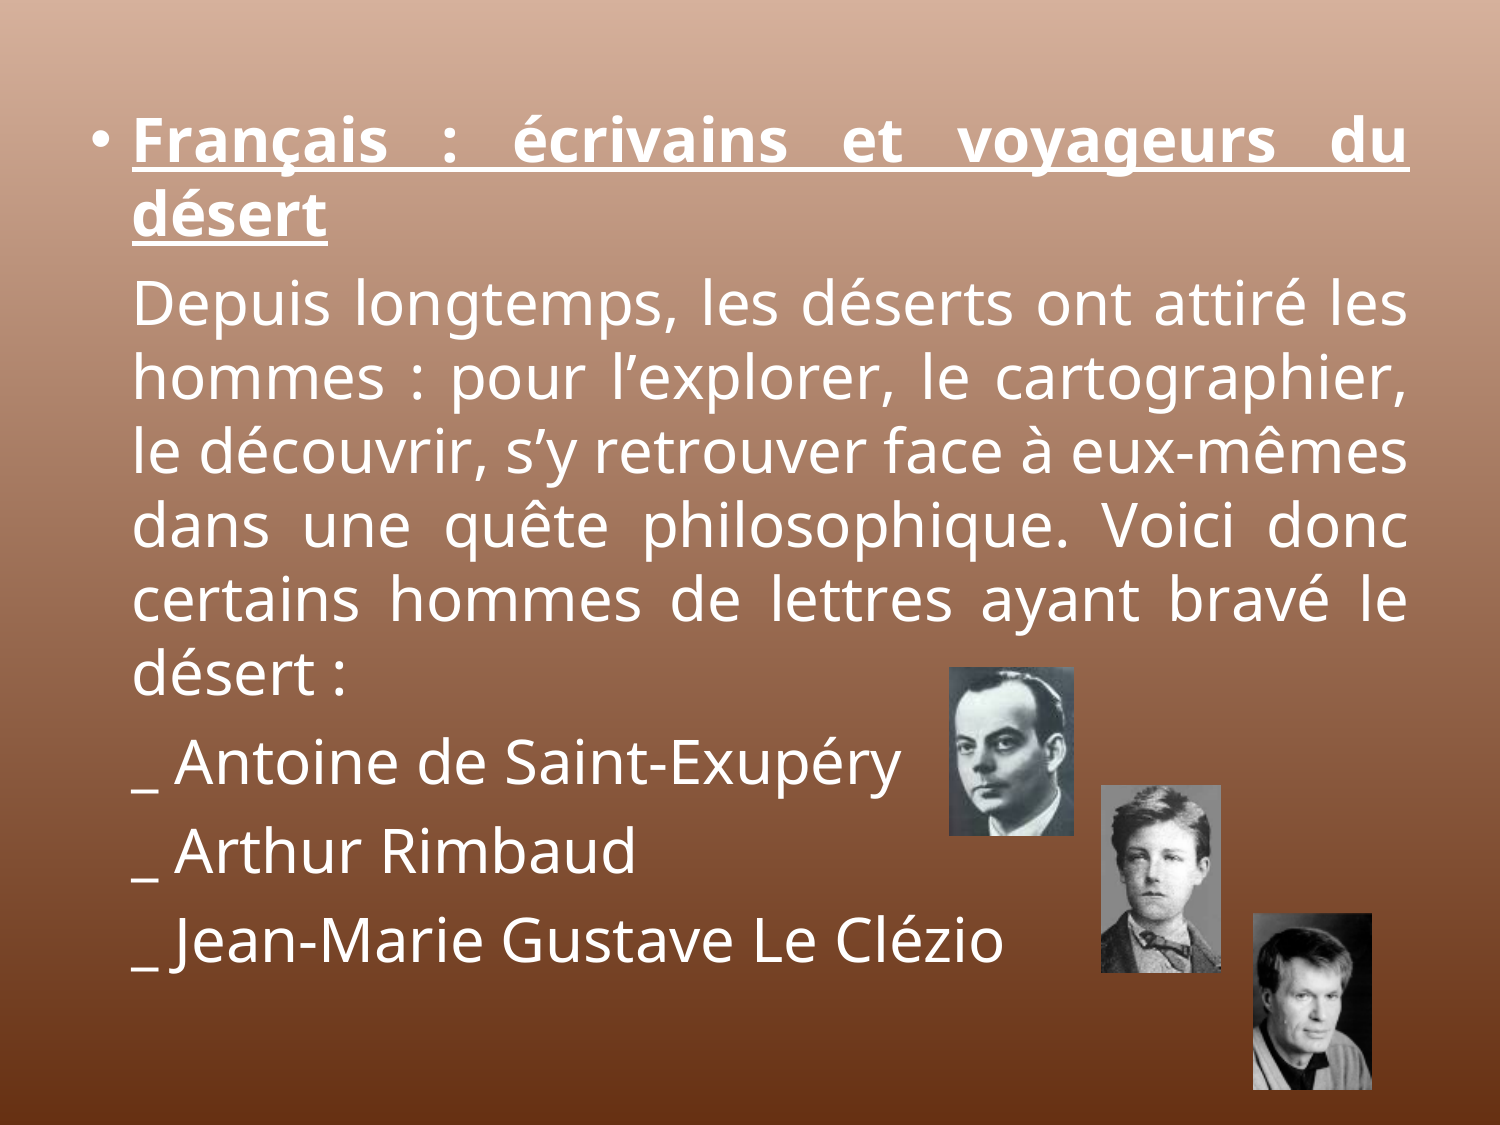

# Français : écrivains et voyageurs du désert
	Depuis longtemps, les déserts ont attiré les hommes : pour l’explorer, le cartographier, le découvrir, s’y retrouver face à eux-mêmes dans une quête philosophique. Voici donc certains hommes de lettres ayant bravé le désert :
	_ Antoine de Saint-Exupéry
	_ Arthur Rimbaud
	_ Jean-Marie Gustave Le Clézio